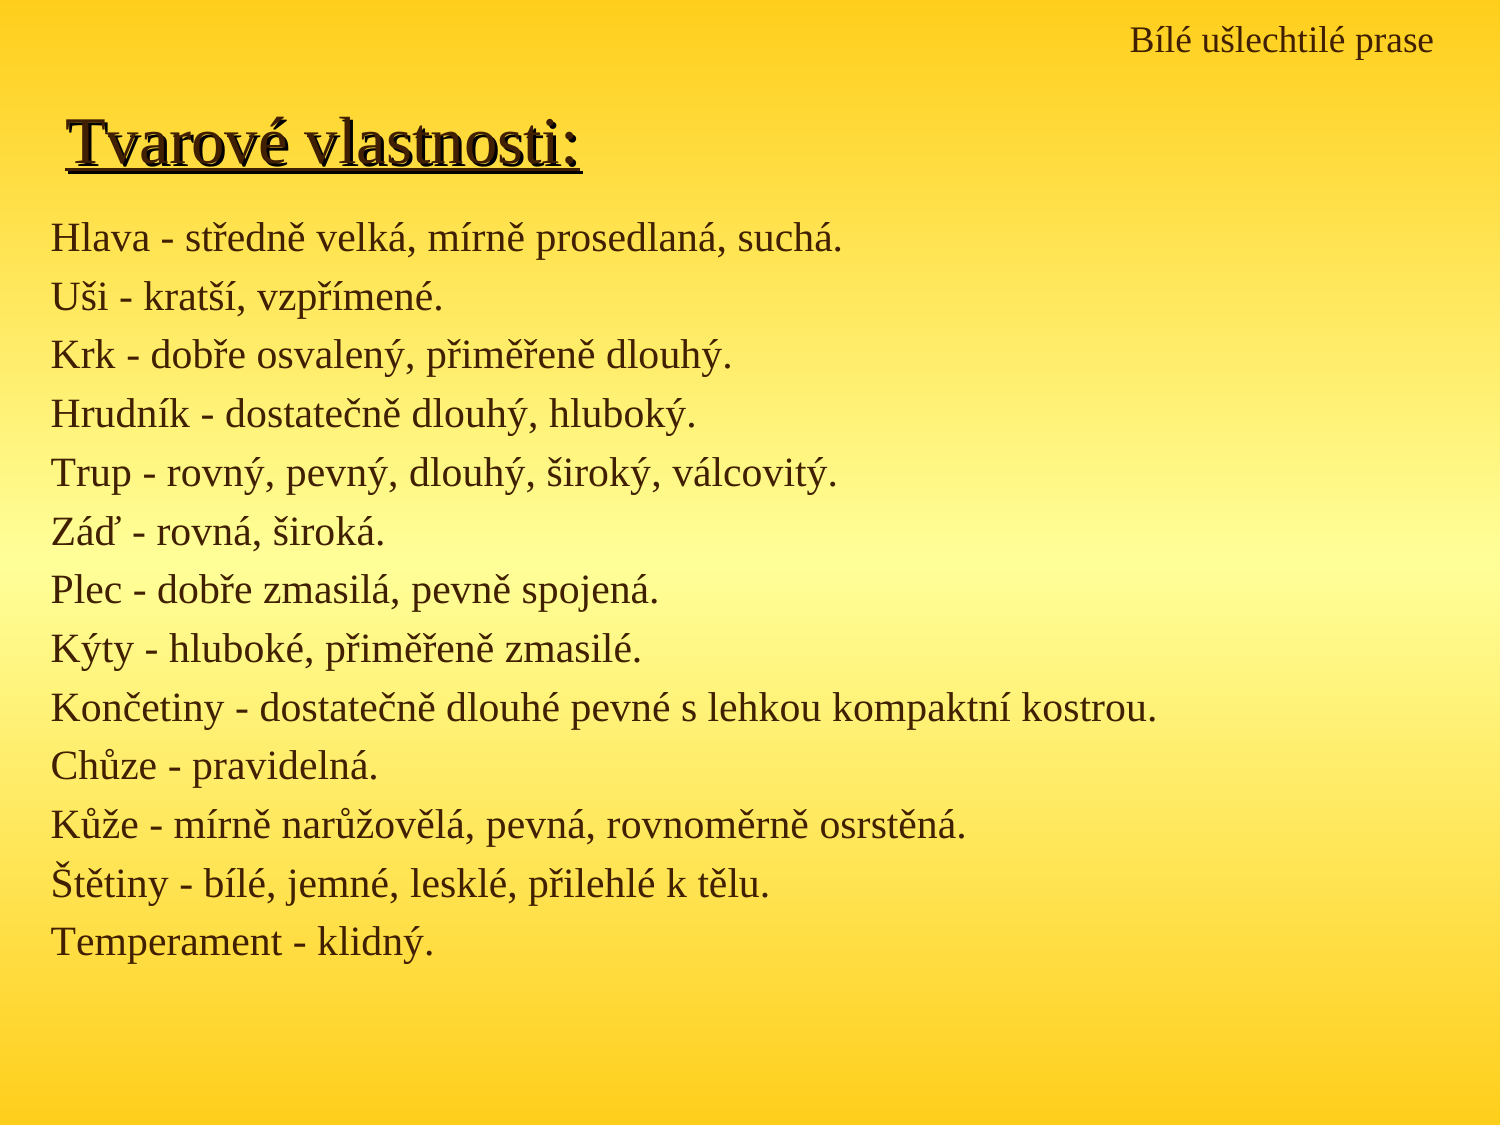

Bílé ušlechtilé prase
Tvarové vlastnosti:
# Hlava - středně velká, mírně prosedlaná, suchá.
Uši - kratší, vzpřímené.
Krk - dobře osvalený, přiměřeně dlouhý.
Hrudník - dostatečně dlouhý, hluboký.
Trup - rovný, pevný, dlouhý, široký, válcovitý.
Záď - rovná, široká.
Plec - dobře zmasilá, pevně spojená.
Kýty - hluboké, přiměřeně zmasilé.
Končetiny - dostatečně dlouhé pevné s lehkou kompaktní kostrou.
Chůze - pravidelná.
Kůže - mírně narůžovělá, pevná, rovnoměrně osrstěná.
Štětiny - bílé, jemné, lesklé, přilehlé k tělu.
Temperament - klidný.